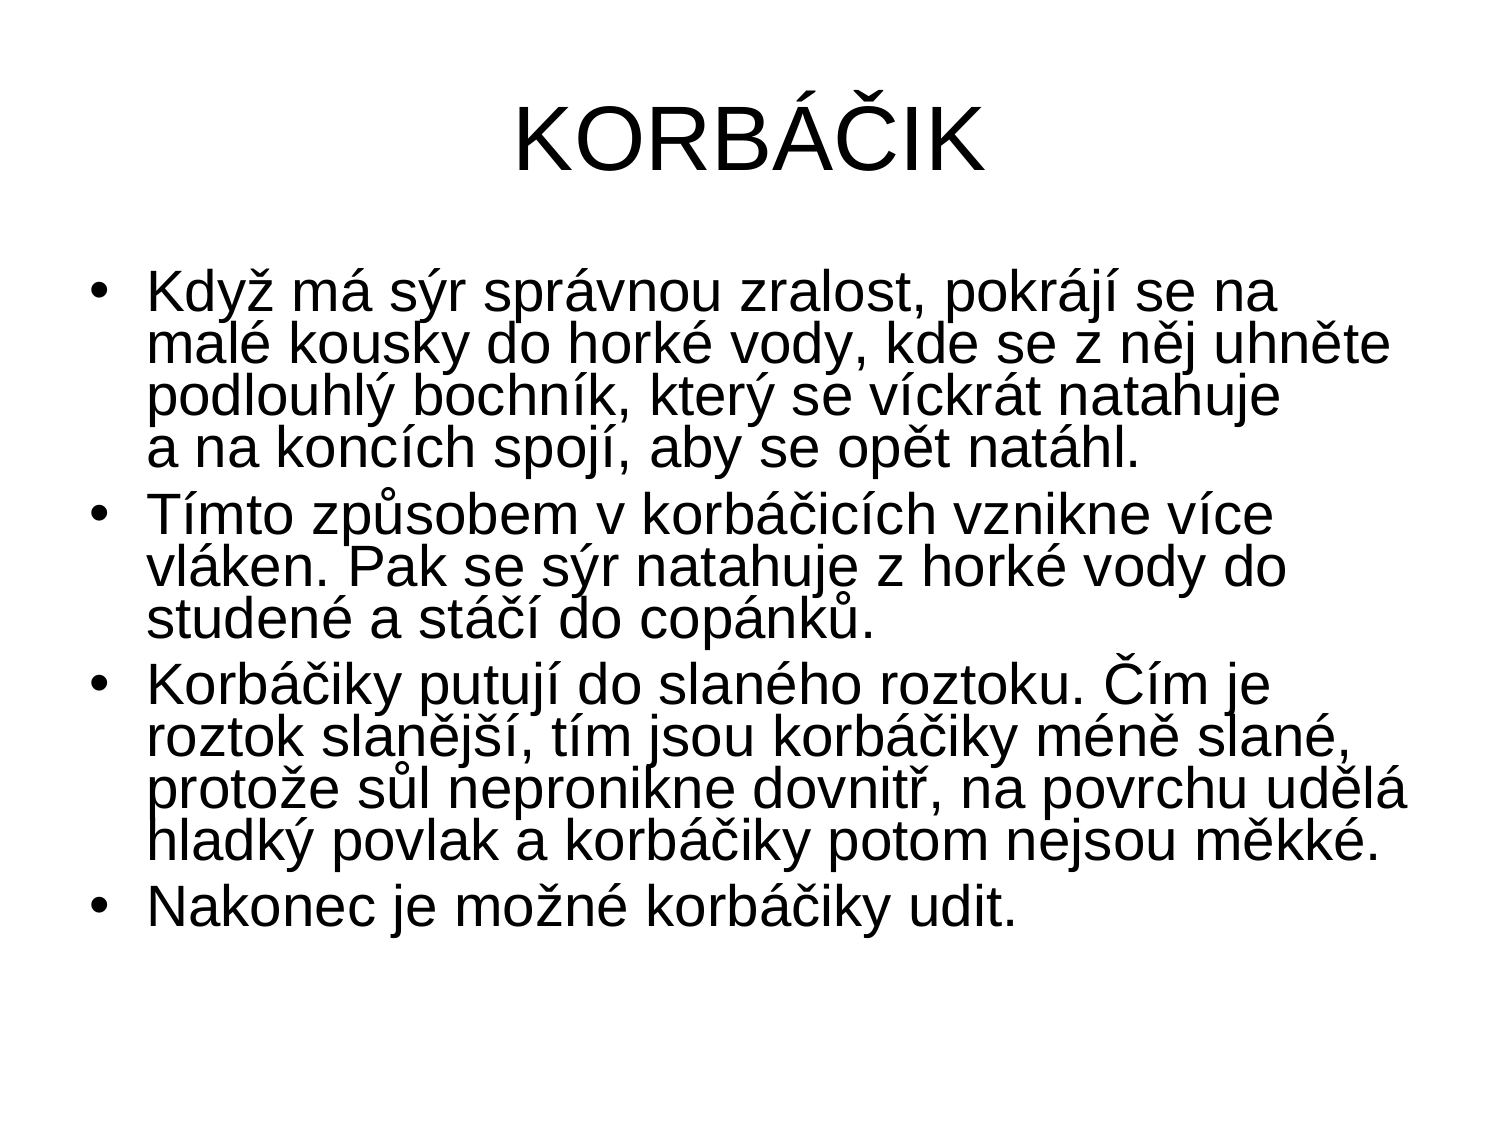

# KORBÁČIK
Když má sýr správnou zralost, pokrájí se na malé kousky do horké vody, kde se z něj uhněte podlouhlý bochník, který se víckrát natahuje
a na koncích spojí, aby se opět natáhl.
Tímto způsobem v korbáčicích vznikne více vláken. Pak se sýr natahuje z horké vody do studené a stáčí do copánků.
Korbáčiky putují do slaného roztoku. Čím je roztok slanější, tím jsou korbáčiky méně slané, protože sůl nepronikne dovnitř, na povrchu udělá hladký povlak a korbáčiky potom nejsou měkké.
Nakonec je možné korbáčiky udit.